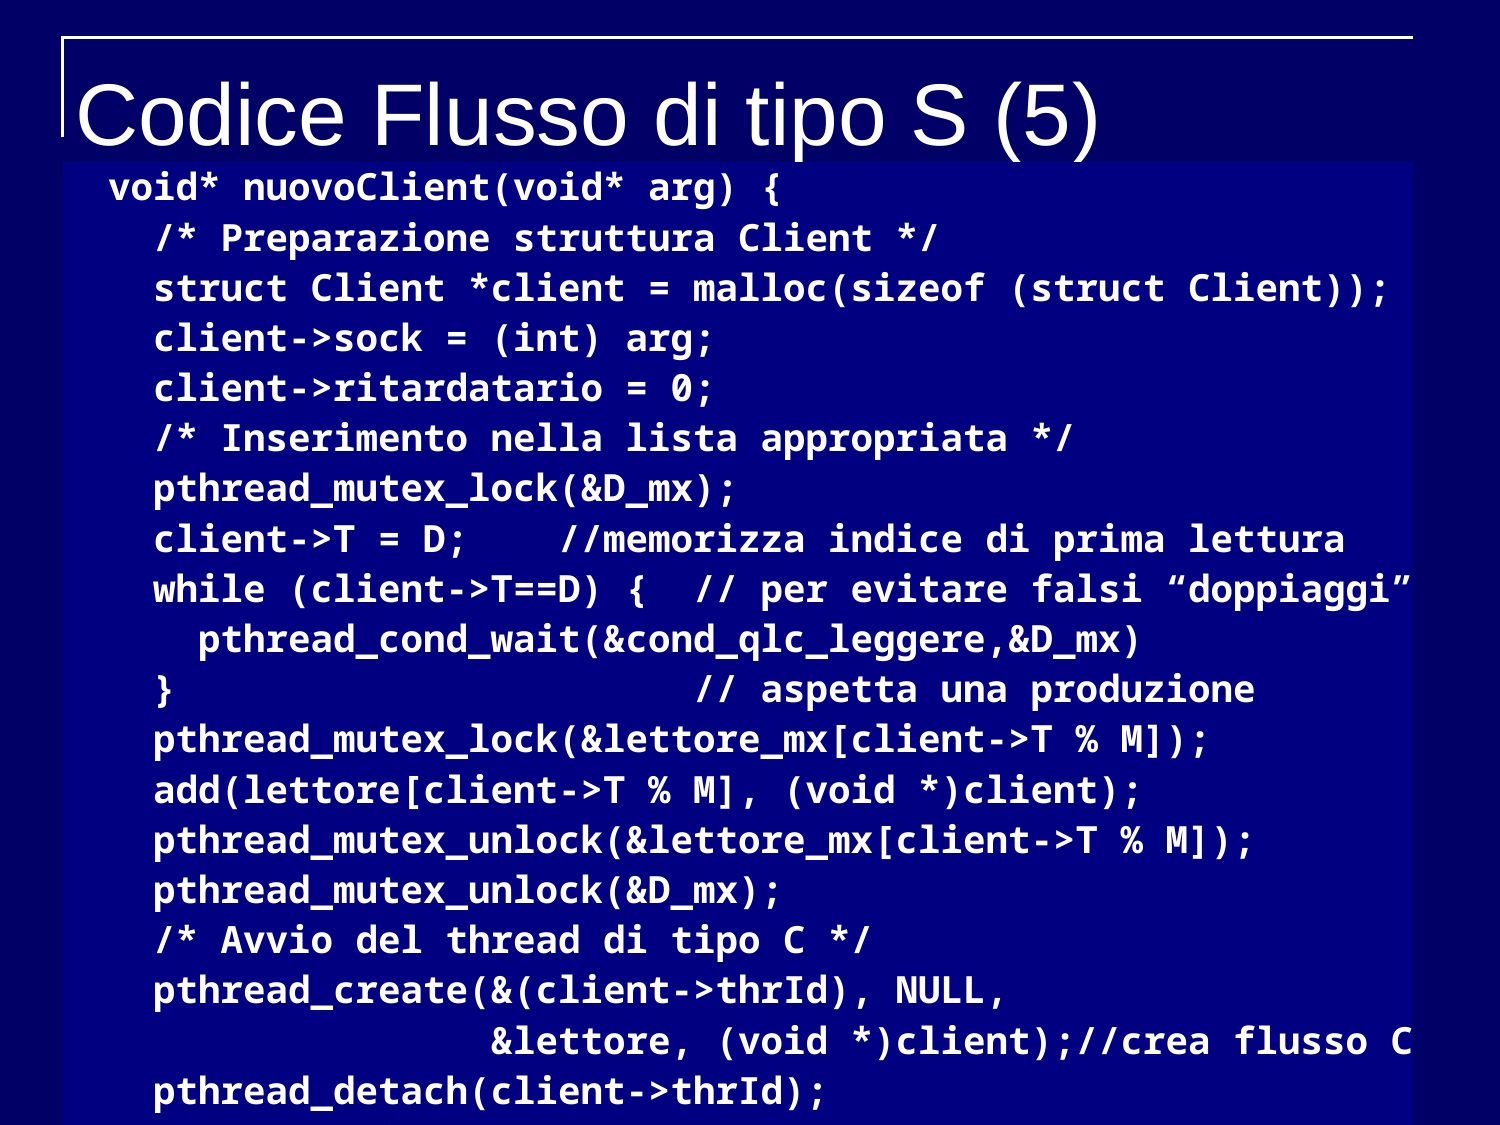

# Codice Flusso di tipo S (5)
 void* nuovoClient(void* arg) {
 /* Preparazione struttura Client */
 struct Client *client = malloc(sizeof (struct Client));
 client->sock = (int) arg;
 client->ritardatario = 0;
 /* Inserimento nella lista appropriata */
 pthread_mutex_lock(&D_mx);
 client->T = D; //memorizza indice di prima lettura
 while (client->T==D) { // per evitare falsi “doppiaggi”
 pthread_cond_wait(&cond_qlc_leggere,&D_mx)
 } // aspetta una produzione
 pthread_mutex_lock(&lettore_mx[client->T % M]);
 add(lettore[client->T % M], (void *)client);
 pthread_mutex_unlock(&lettore_mx[client->T % M]);
 pthread_mutex_unlock(&D_mx);
 /* Avvio del thread di tipo C */
 pthread_create(&(client->thrId), NULL,
 &lettore, (void *)client);//crea flusso C
 pthread_detach(client->thrId);
 pthread_exit(0);
 }